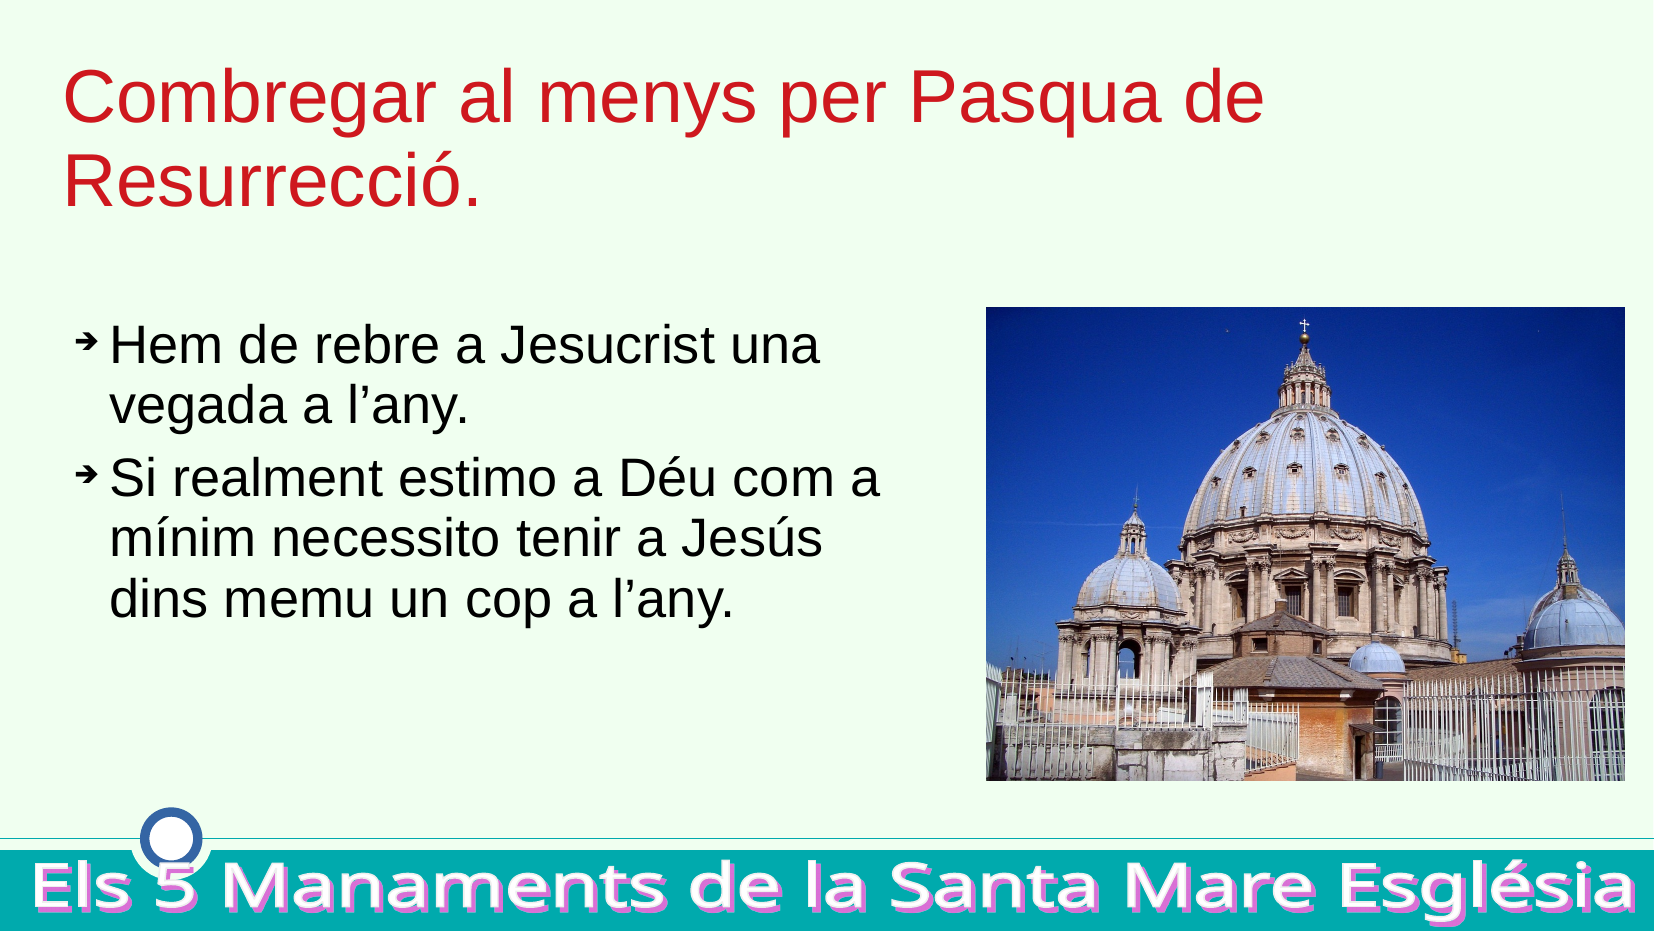

Combregar al menys per Pasqua de Resurrecció.
Hem de rebre a Jesucrist una vegada a l’any.
Si realment estimo a Déu com a mínim necessito tenir a Jesús dins memu un cop a l’any.
Els 5 Manaments de la Santa Mare Església